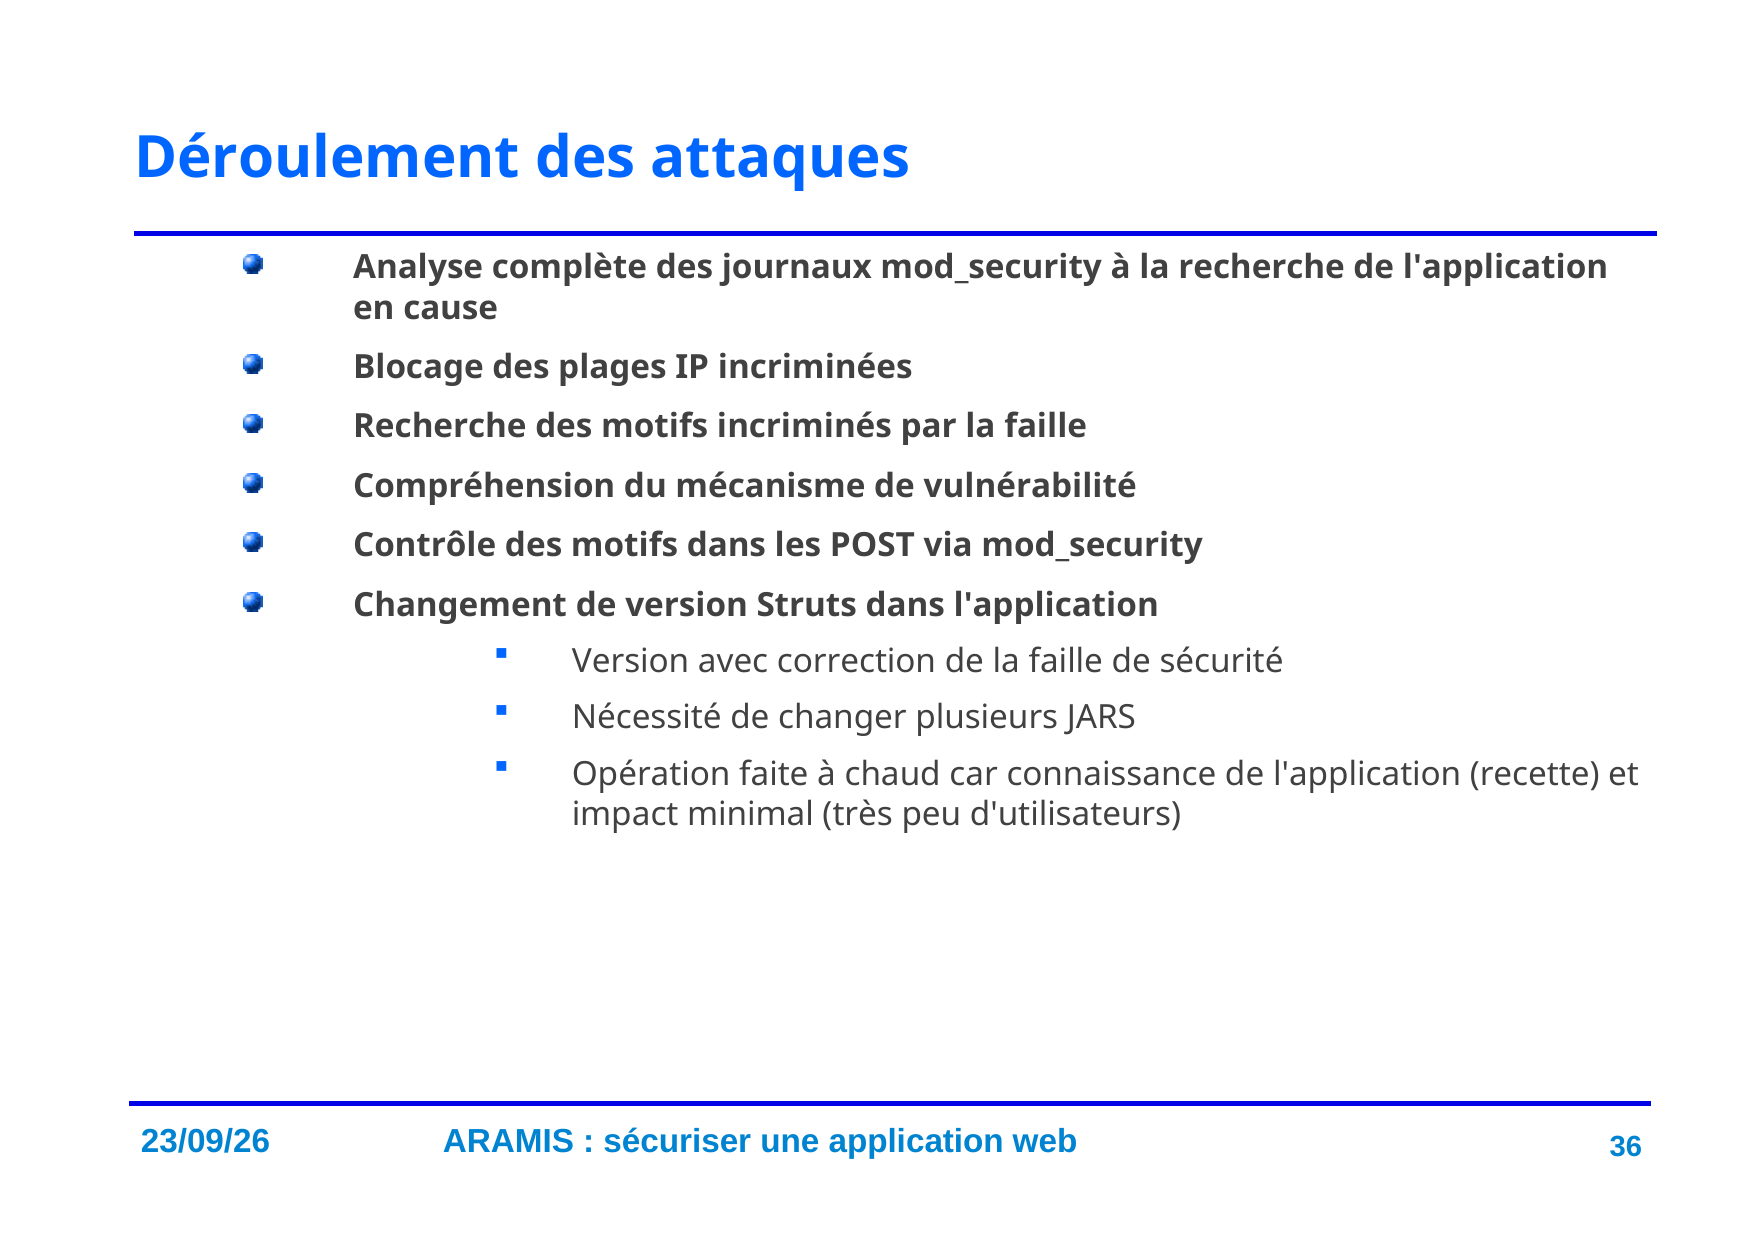

# Déroulement des attaques
Analyse complète des journaux mod_security à la recherche de l'application en cause
Blocage des plages IP incriminées
Recherche des motifs incriminés par la faille
Compréhension du mécanisme de vulnérabilité
Contrôle des motifs dans les POST via mod_security
Changement de version Struts dans l'application
Version avec correction de la faille de sécurité
Nécessité de changer plusieurs JARS
Opération faite à chaud car connaissance de l'application (recette) et impact minimal (très peu d'utilisateurs)
ARAMIS : sécuriser une application web
36